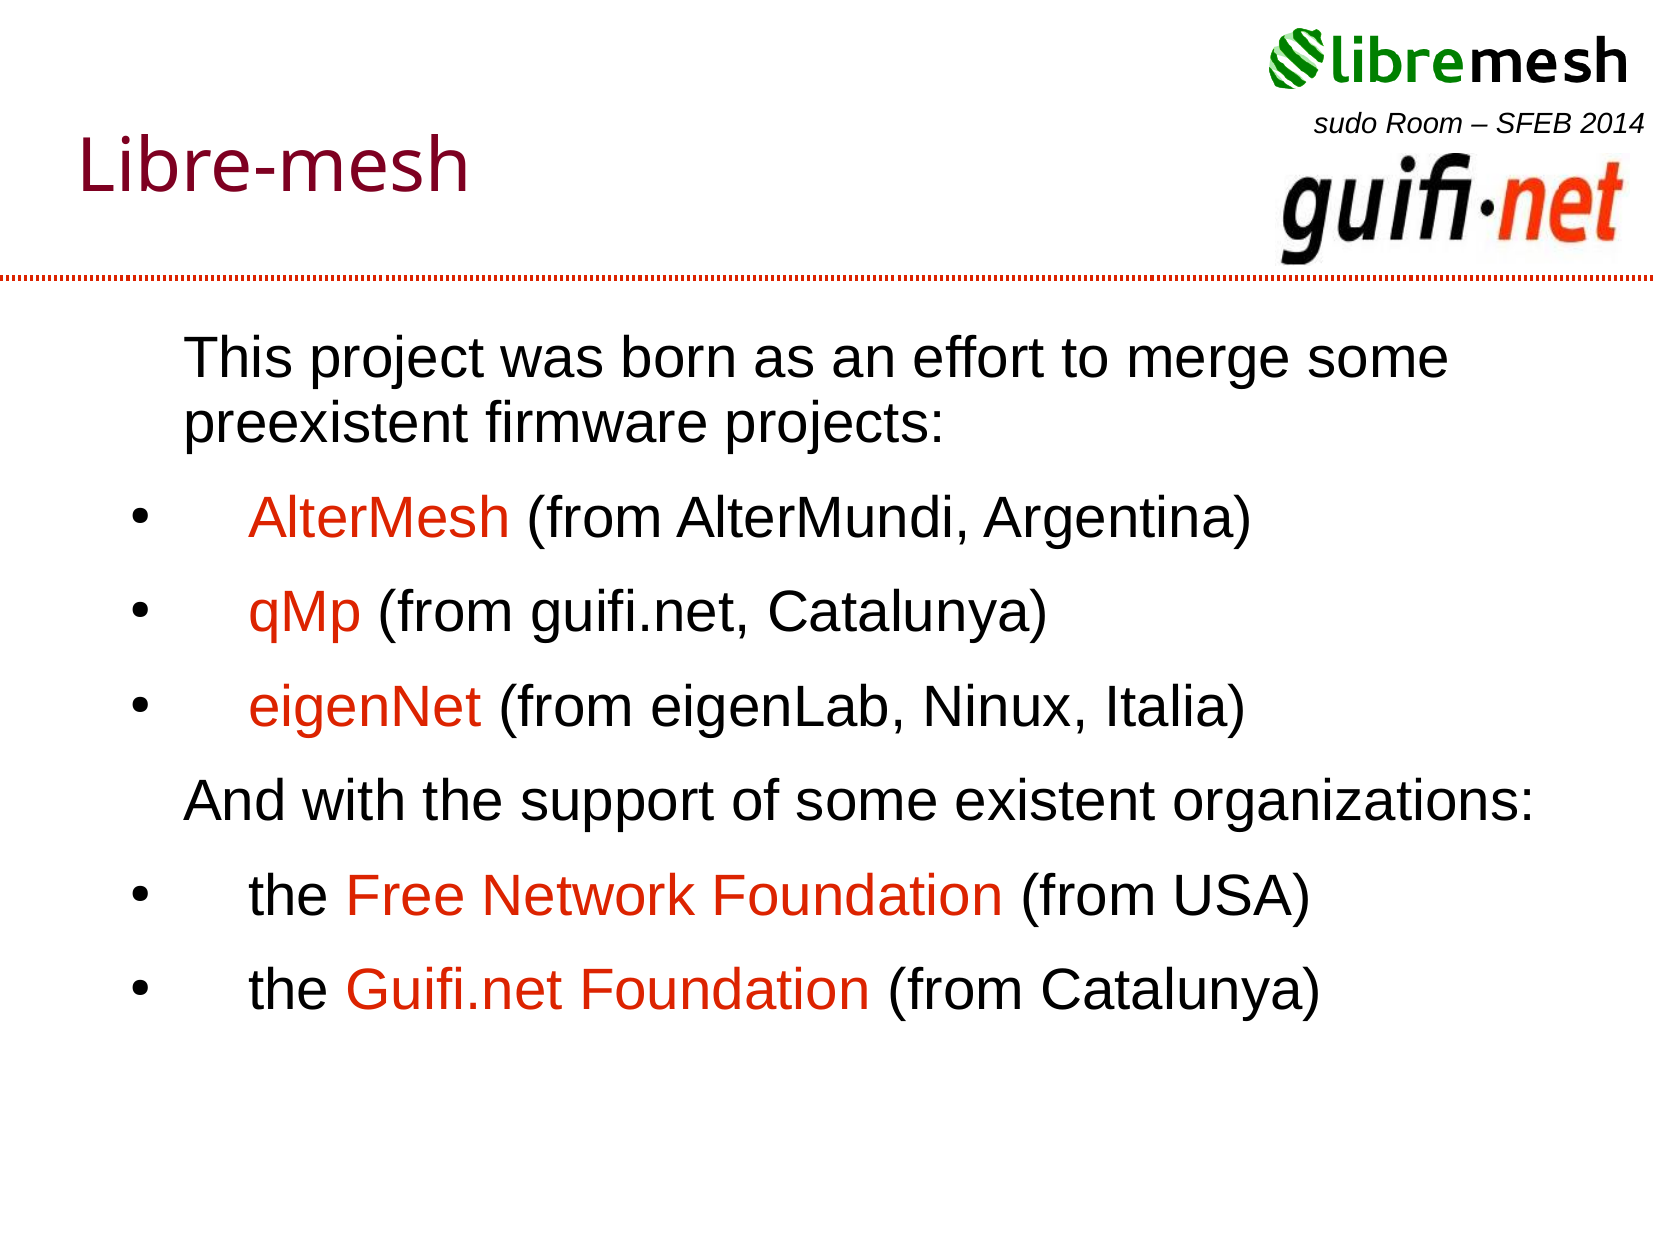

# Libre-mesh
sudo Room – SFEB 2014
This project was born as an effort to merge some preexistent firmware projects:
 AlterMesh (from AlterMundi, Argentina)
 qMp (from guifi.net, Catalunya)
 eigenNet (from eigenLab, Ninux, Italia)
And with the support of some existent organizations:
 the Free Network Foundation (from USA)
 the Guifi.net Foundation (from Catalunya)